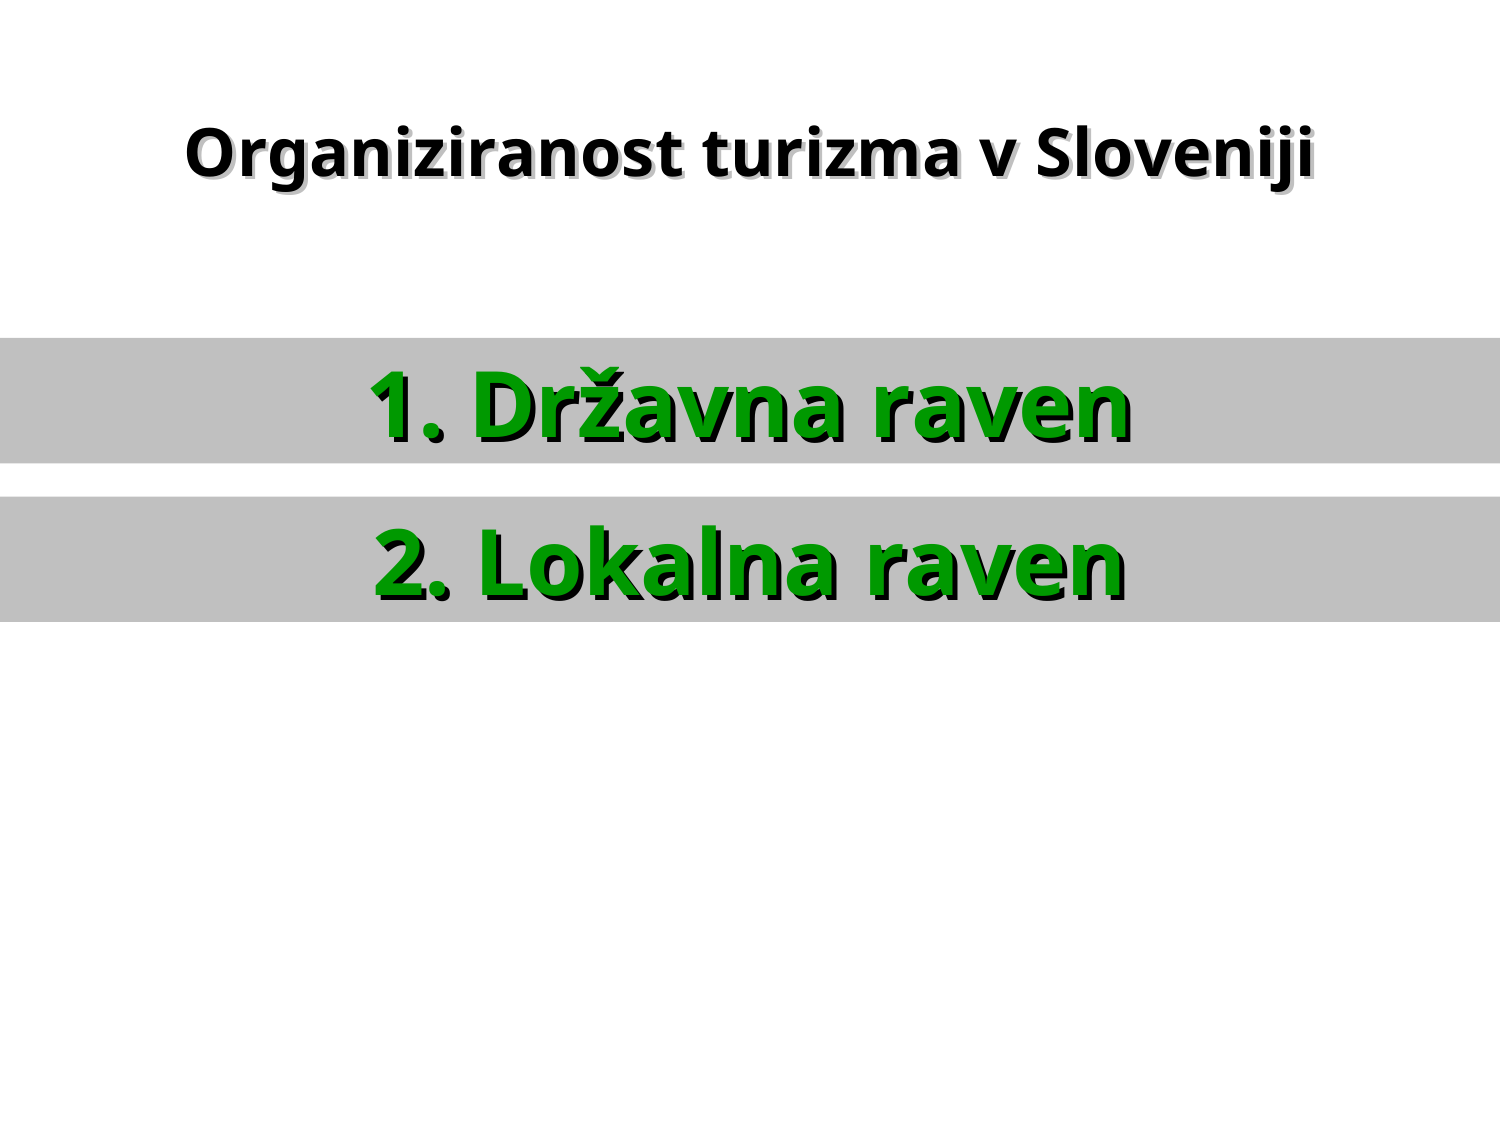

Organiziranost turizma v Sloveniji
1. Državna raven
2. Lokalna raven